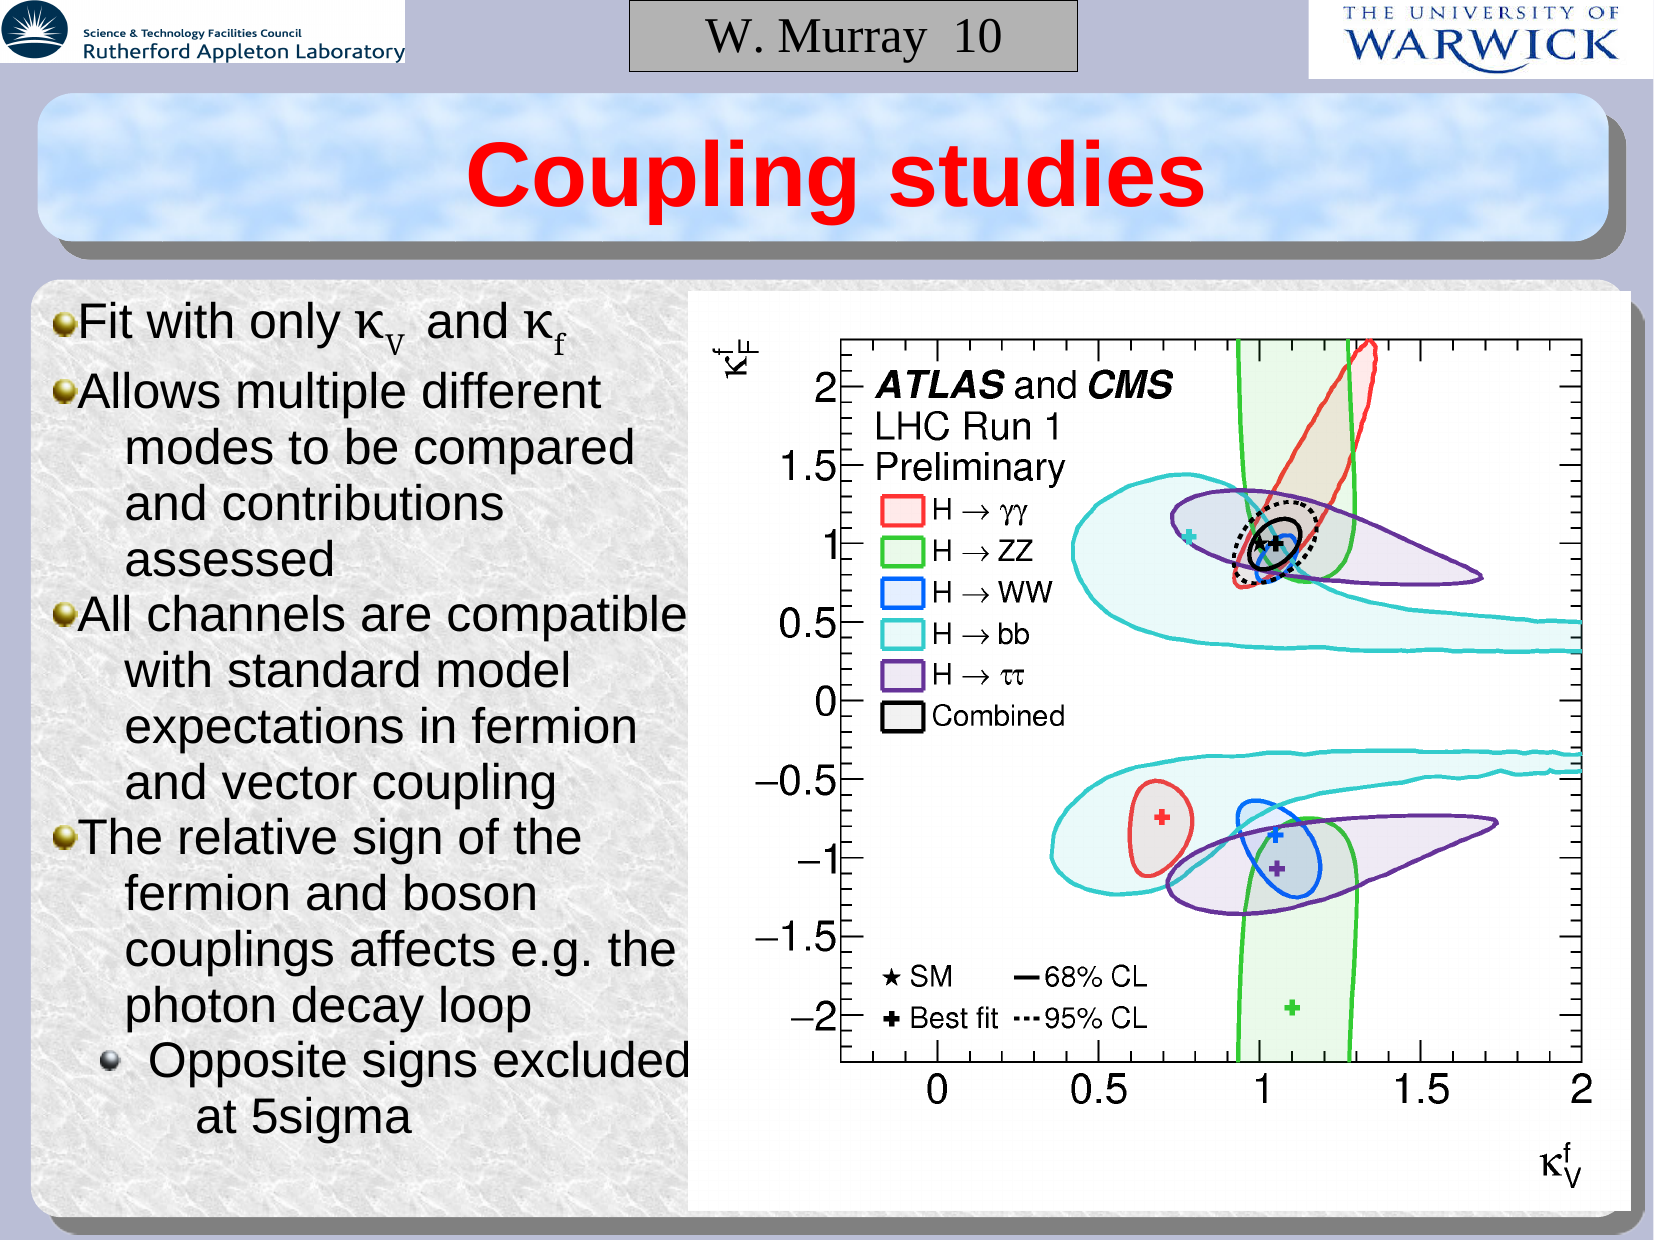

# Coupling studies
Fit with only κV and κf
Allows multiple different modes to be compared and contributions assessed
All channels are compatible with standard model expectations in fermion and vector coupling
The relative sign of the fermion and boson couplings affects e.g. the photon decay loop
Opposite signs excluded at 5sigma